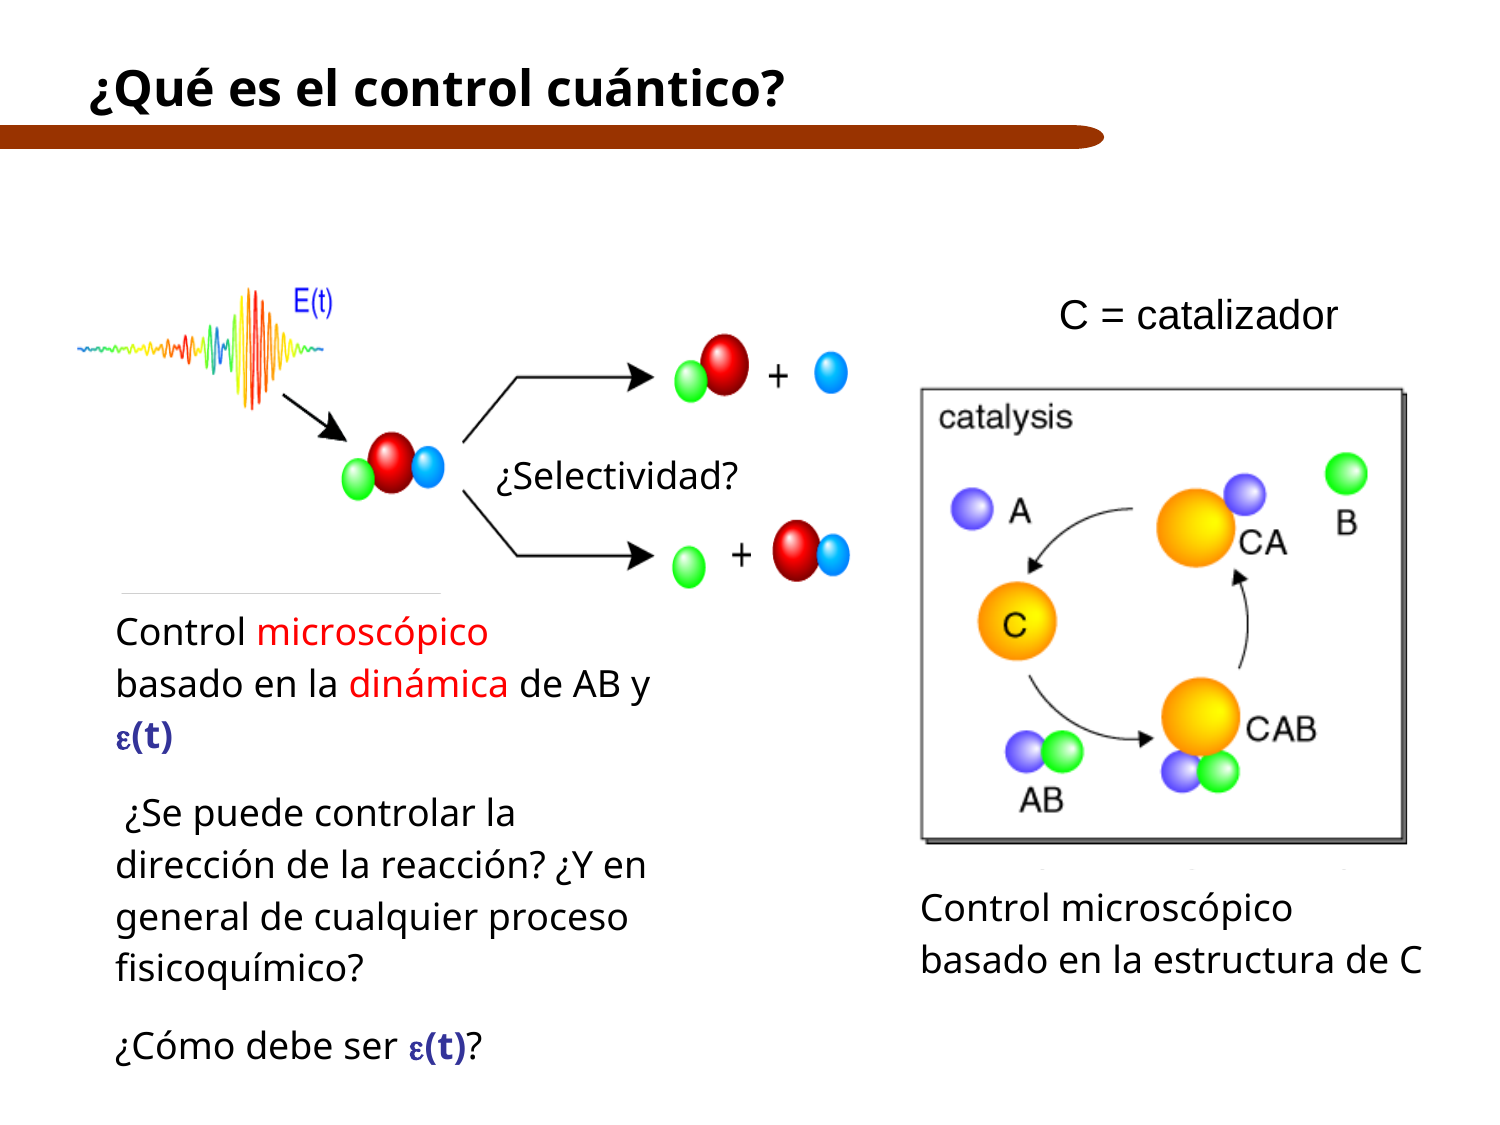

# ¿Qué es el control cuántico?
C = catalizador
¿Selectividad?
Control microscópico
basado en la dinámica de AB y (t)
 ¿Se puede controlar la dirección de la reacción? ¿Y en general de cualquier proceso fisicoquímico?
¿Cómo debe ser (t)?
Control macroscópico
Control microscópico
basado en la estructura de C